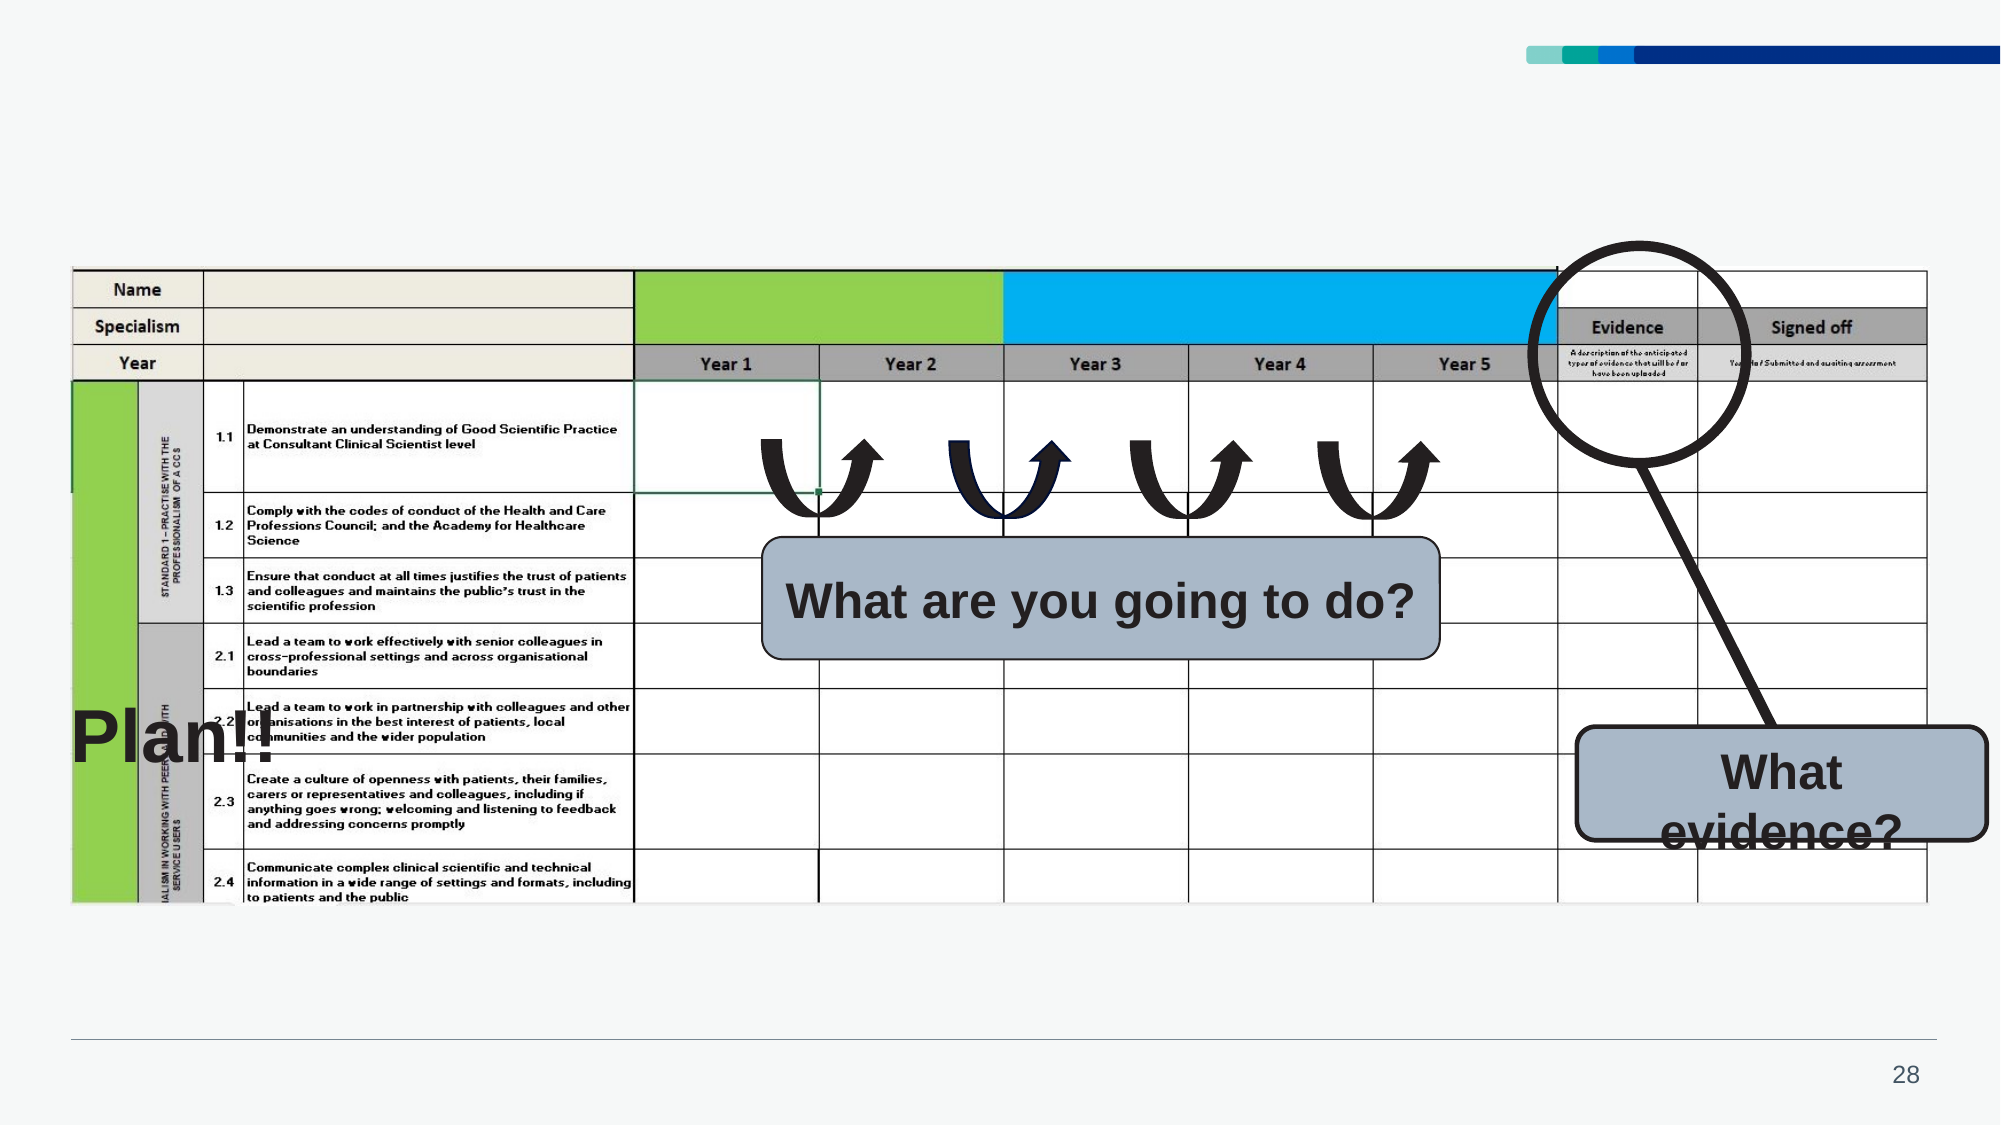

# Plan!!
What are you going to do?
What evidence?